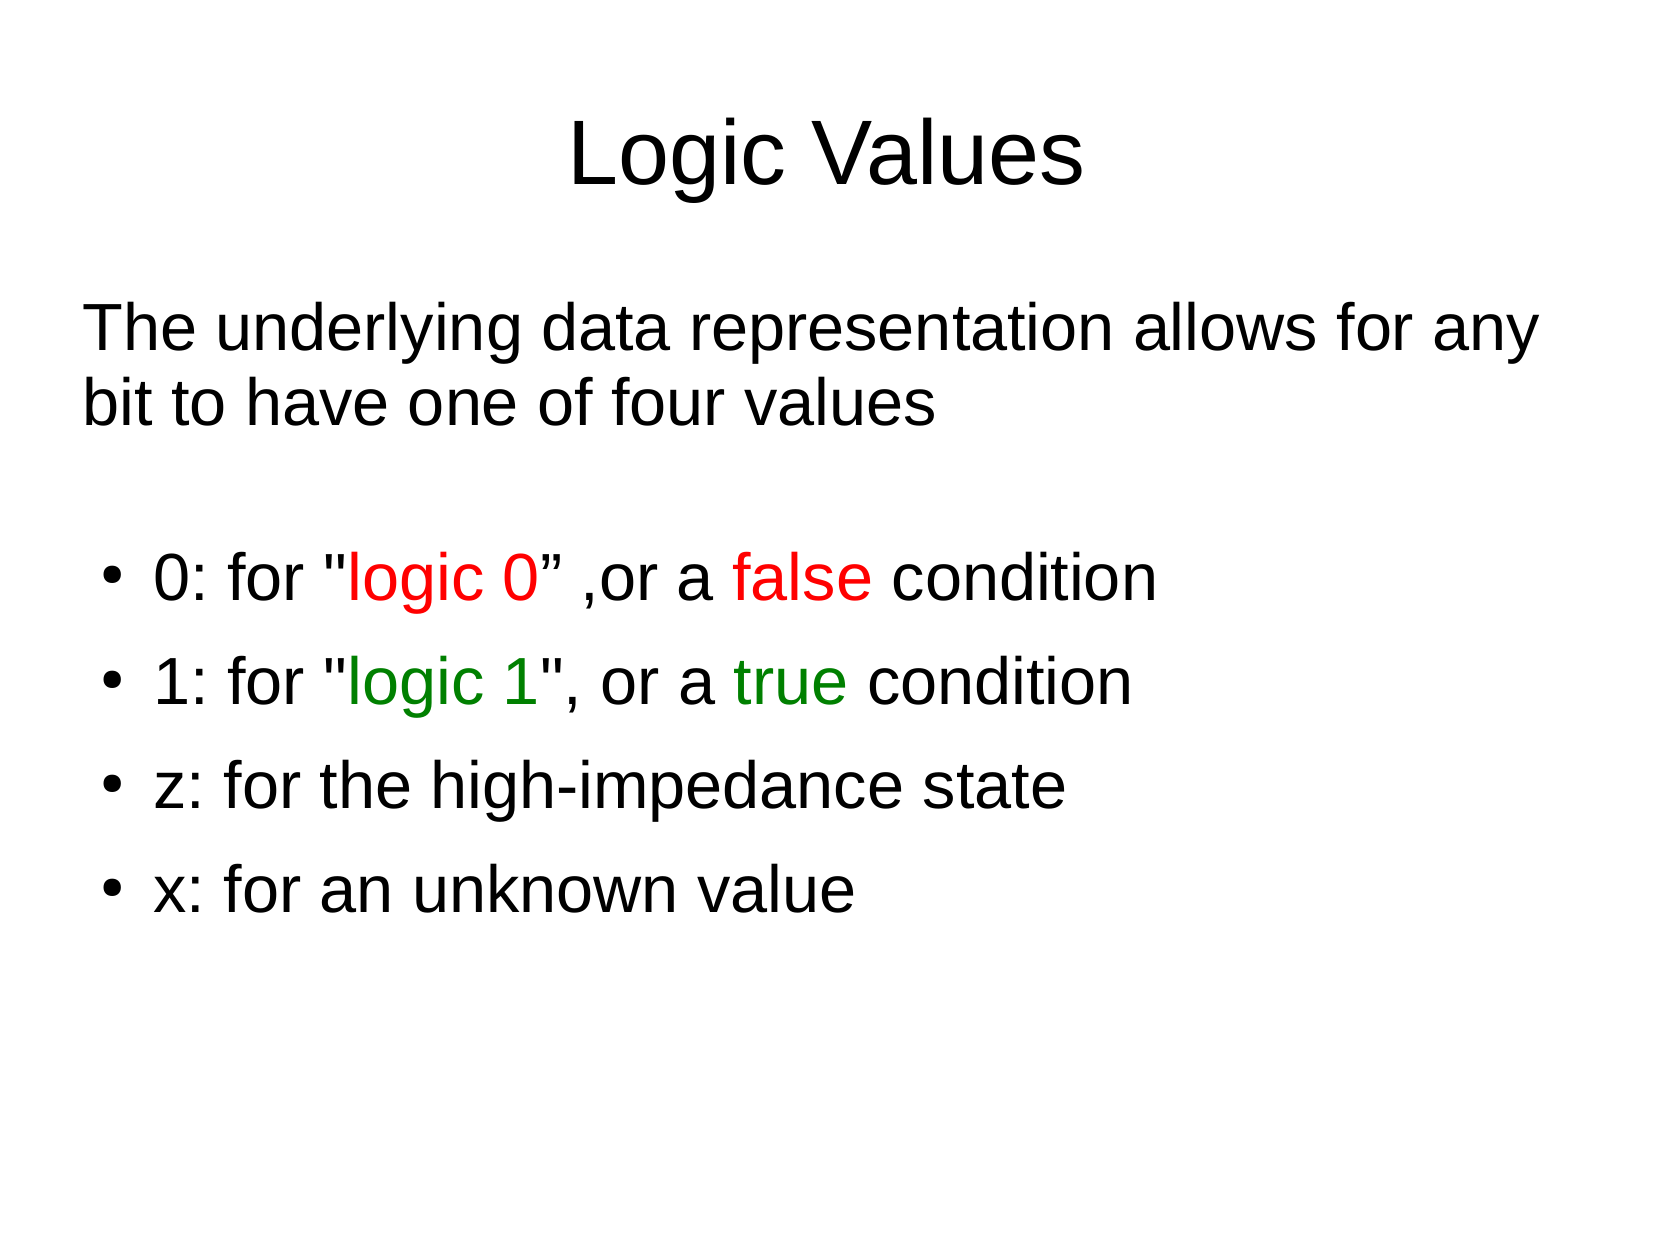

# Logic Values
The underlying data representation allows for any bit to have one of four values
0: for "logic 0” ,or a false condition
1: for "logic 1", or a true condition
z: for the high-impedance state
x: for an unknown value